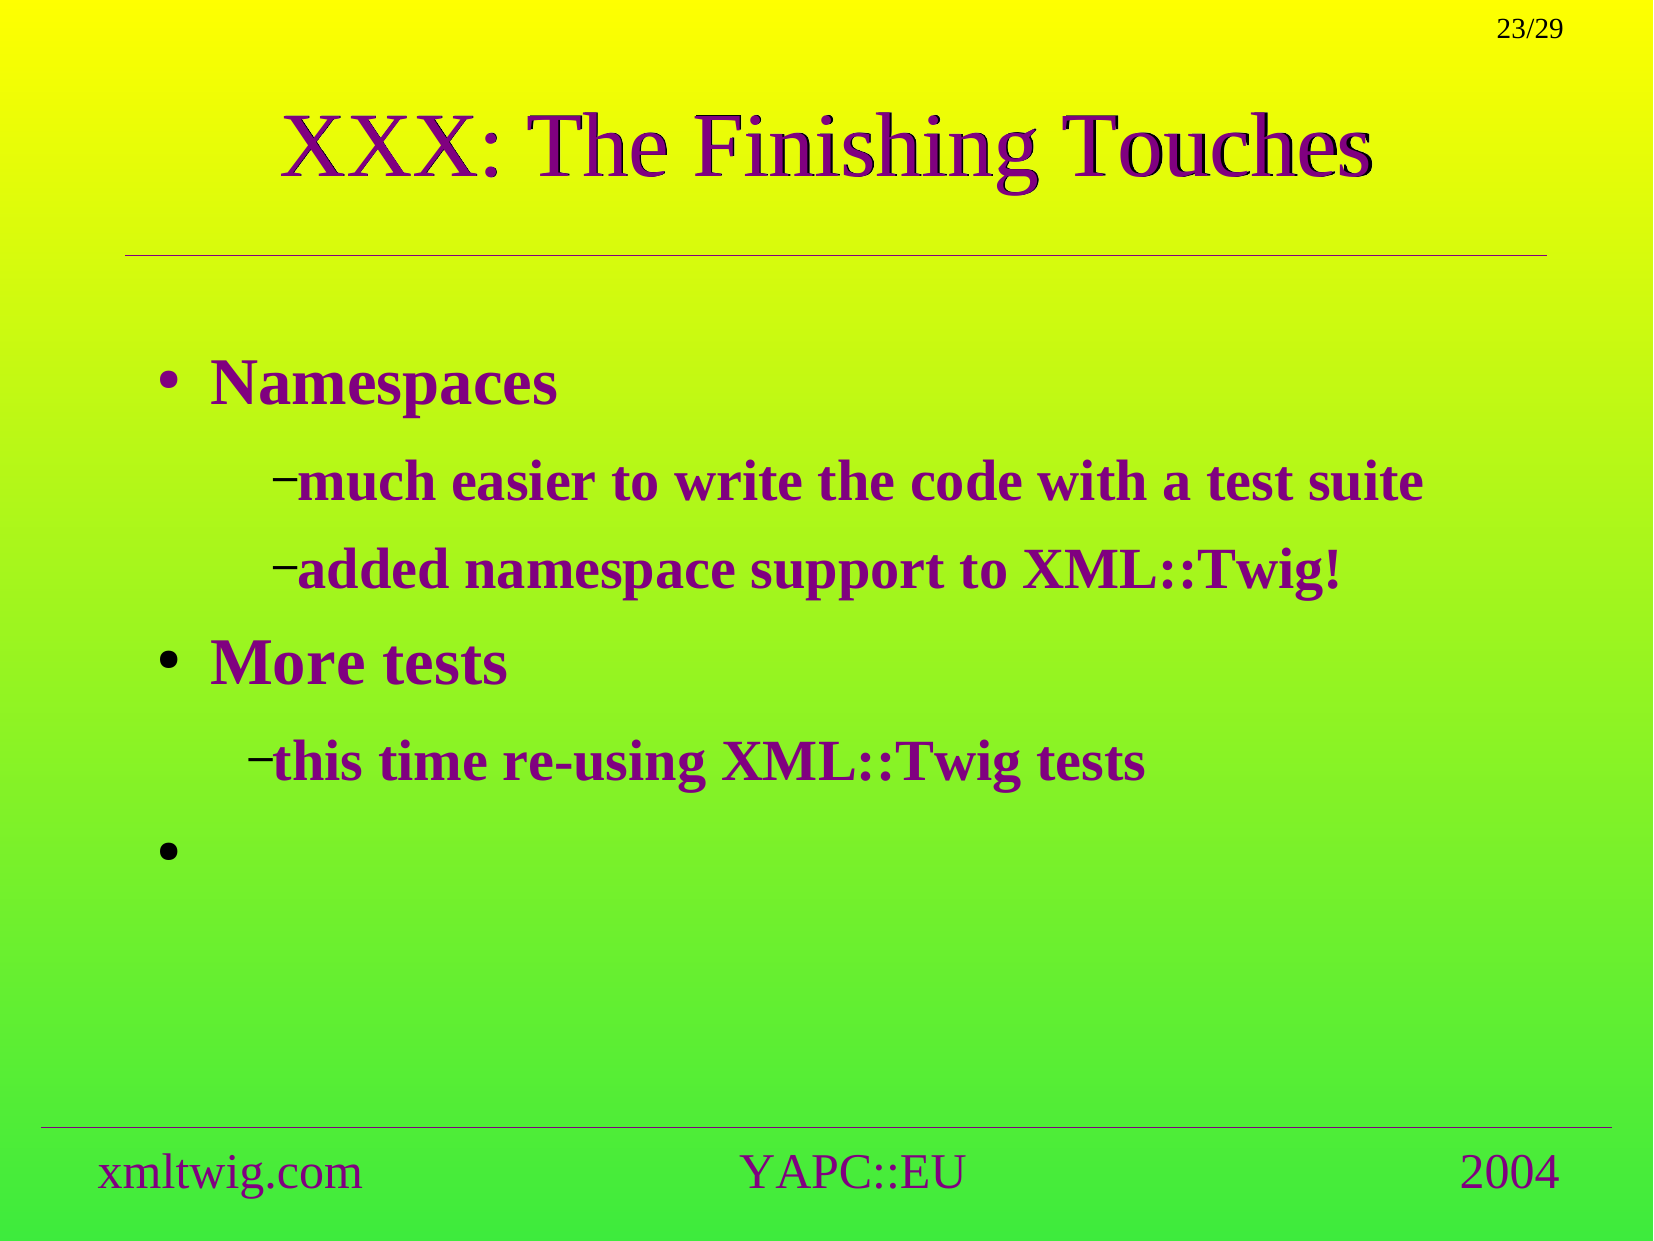

# XXX: The Finishing Touches
Namespaces
much easier to write the code with a test suite
added namespace support to XML::Twig!
More tests
this time re-using XML::Twig tests